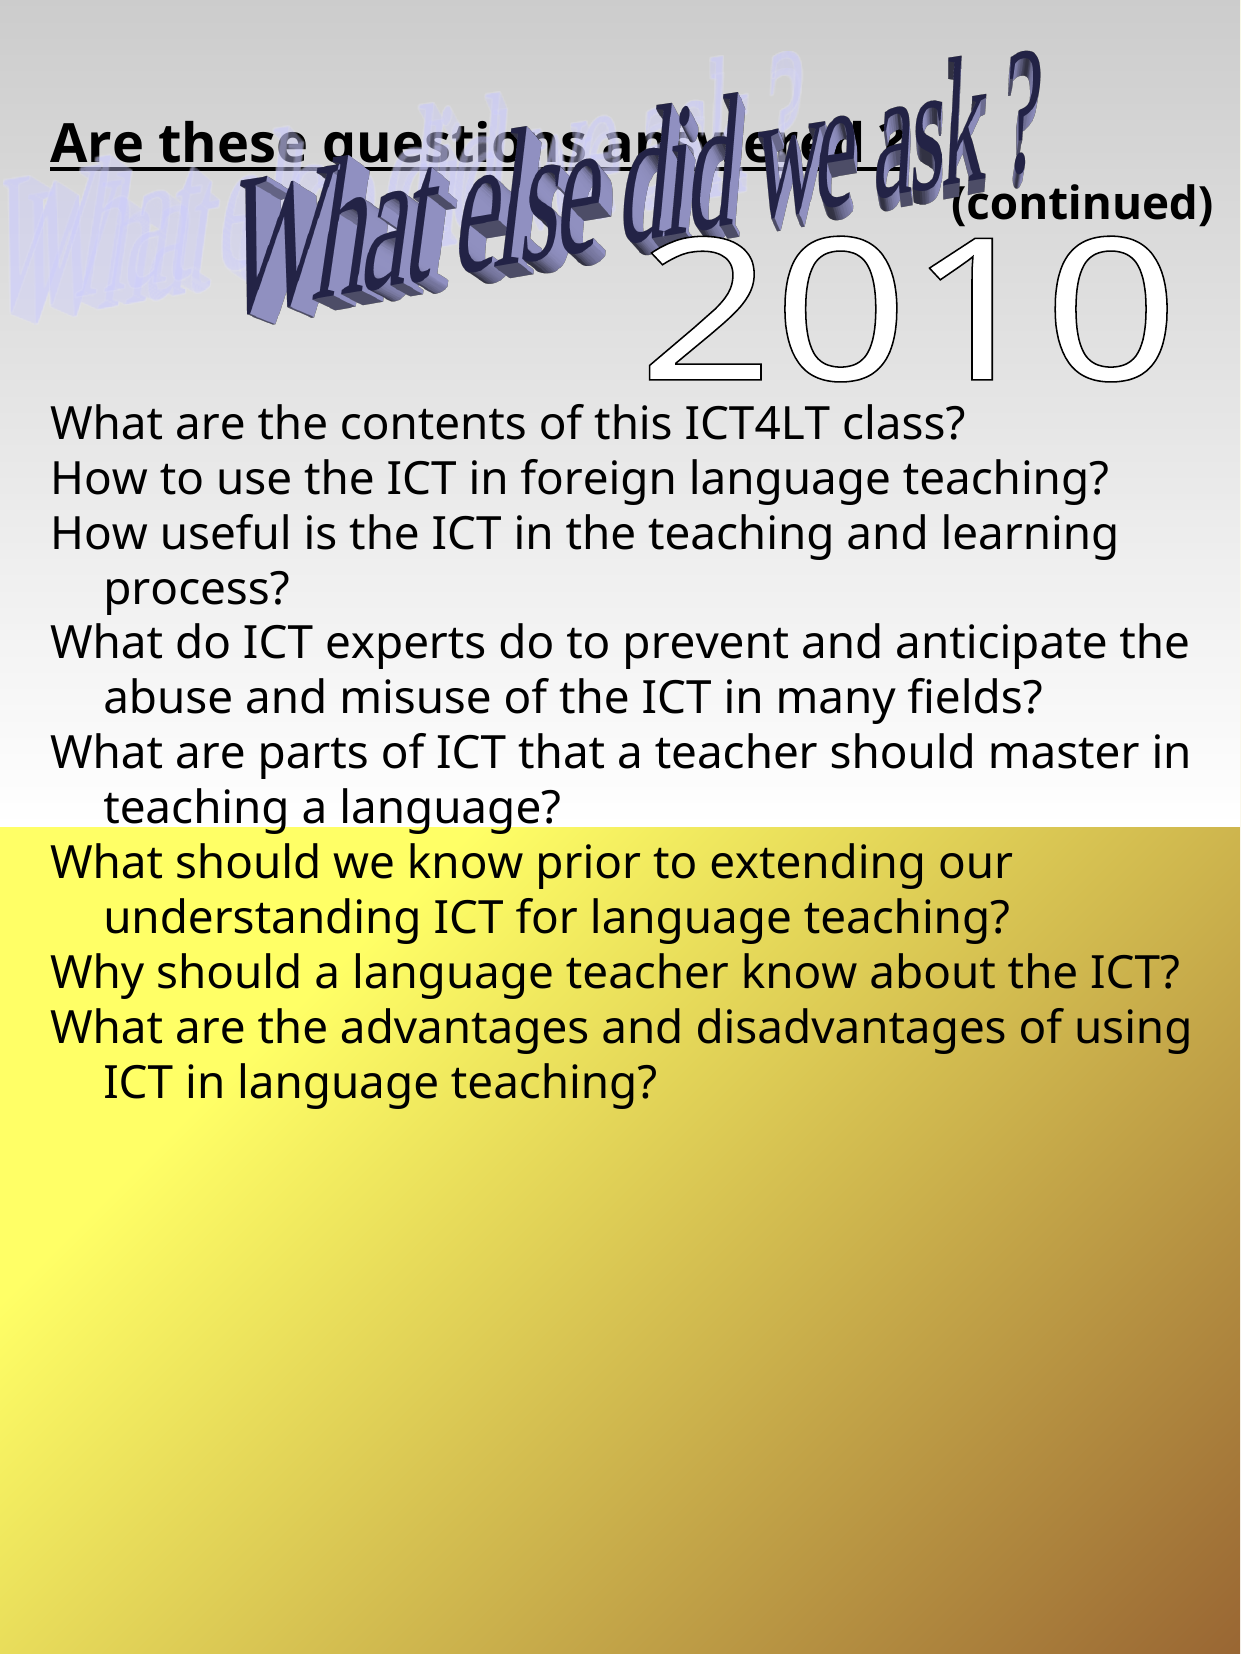

What else did we ask ?
Are these questions answered ?
(continued)
What are the contents of this ICT4LT class?
How to use the ICT in foreign language teaching?
How useful is the ICT in the teaching and learning process?
What do ICT experts do to prevent and anticipate the abuse and misuse of the ICT in many fields?
What are parts of ICT that a teacher should master in teaching a language?
What should we know prior to extending our understanding ICT for language teaching?
Why should a language teacher know about the ICT?
What are the advantages and disadvantages of using ICT in language teaching?
2010